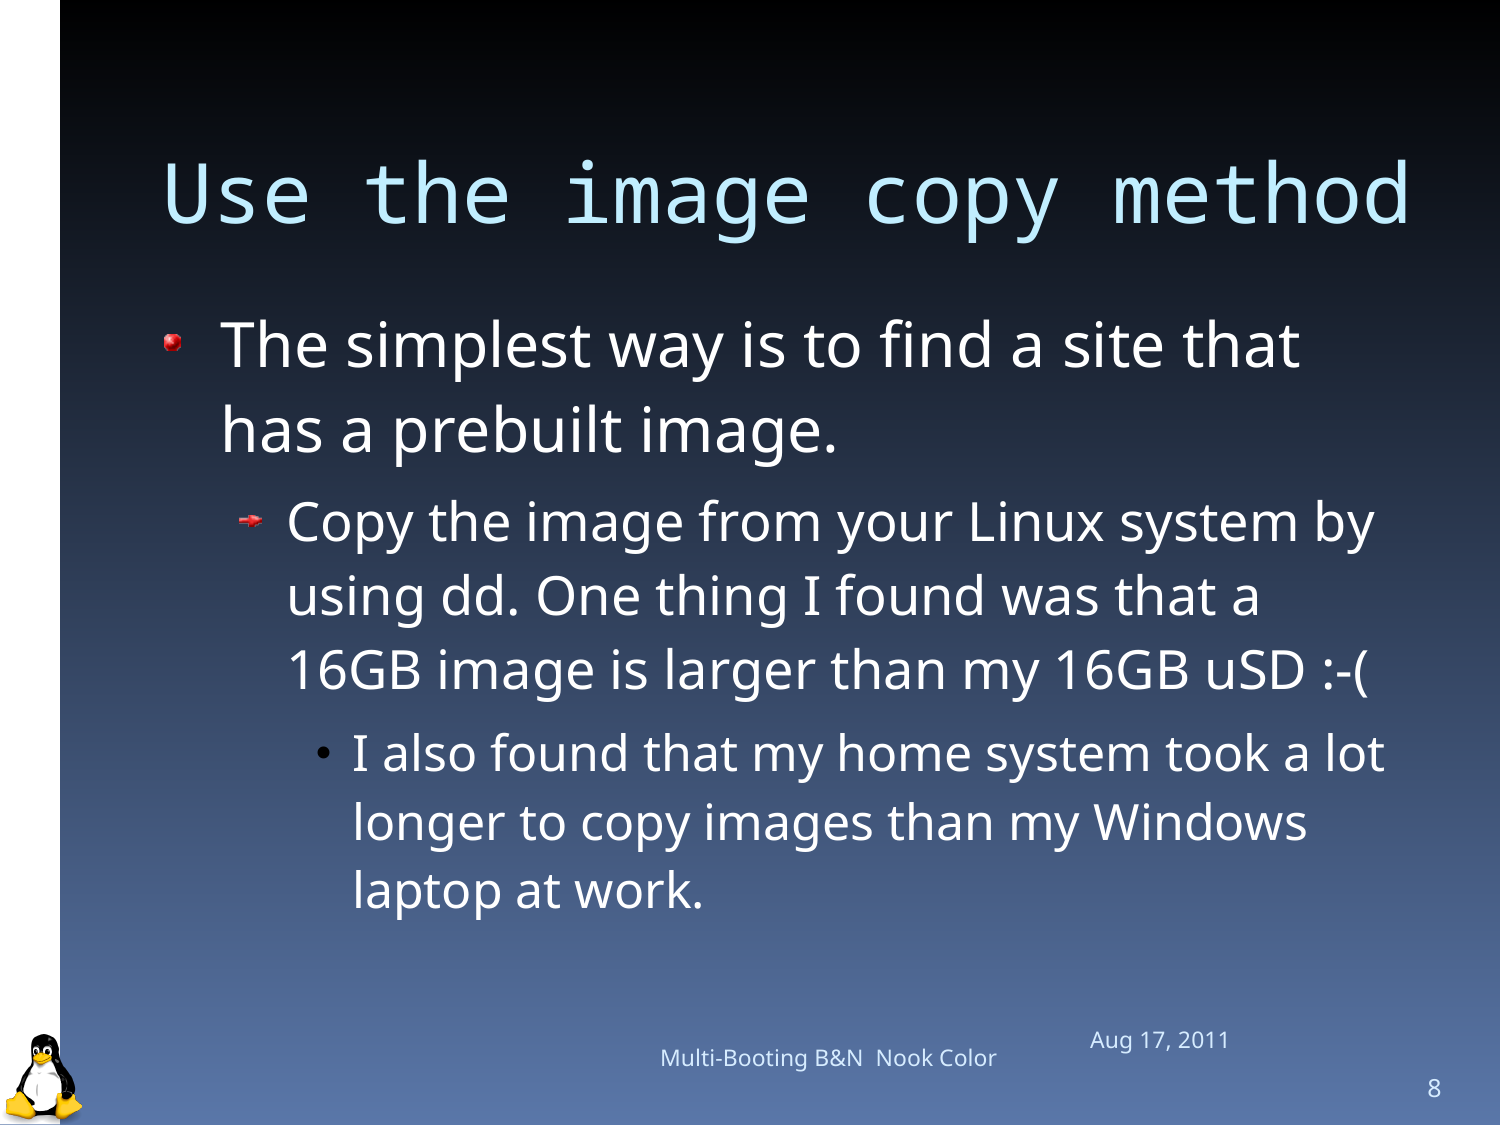

# Use the image copy method
The simplest way is to find a site that has a prebuilt image.
Copy the image from your Linux system by using dd. One thing I found was that a 16GB image is larger than my 16GB uSD :-(
I also found that my home system took a lot longer to copy images than my Windows laptop at work.
Feb 20, 2009
8